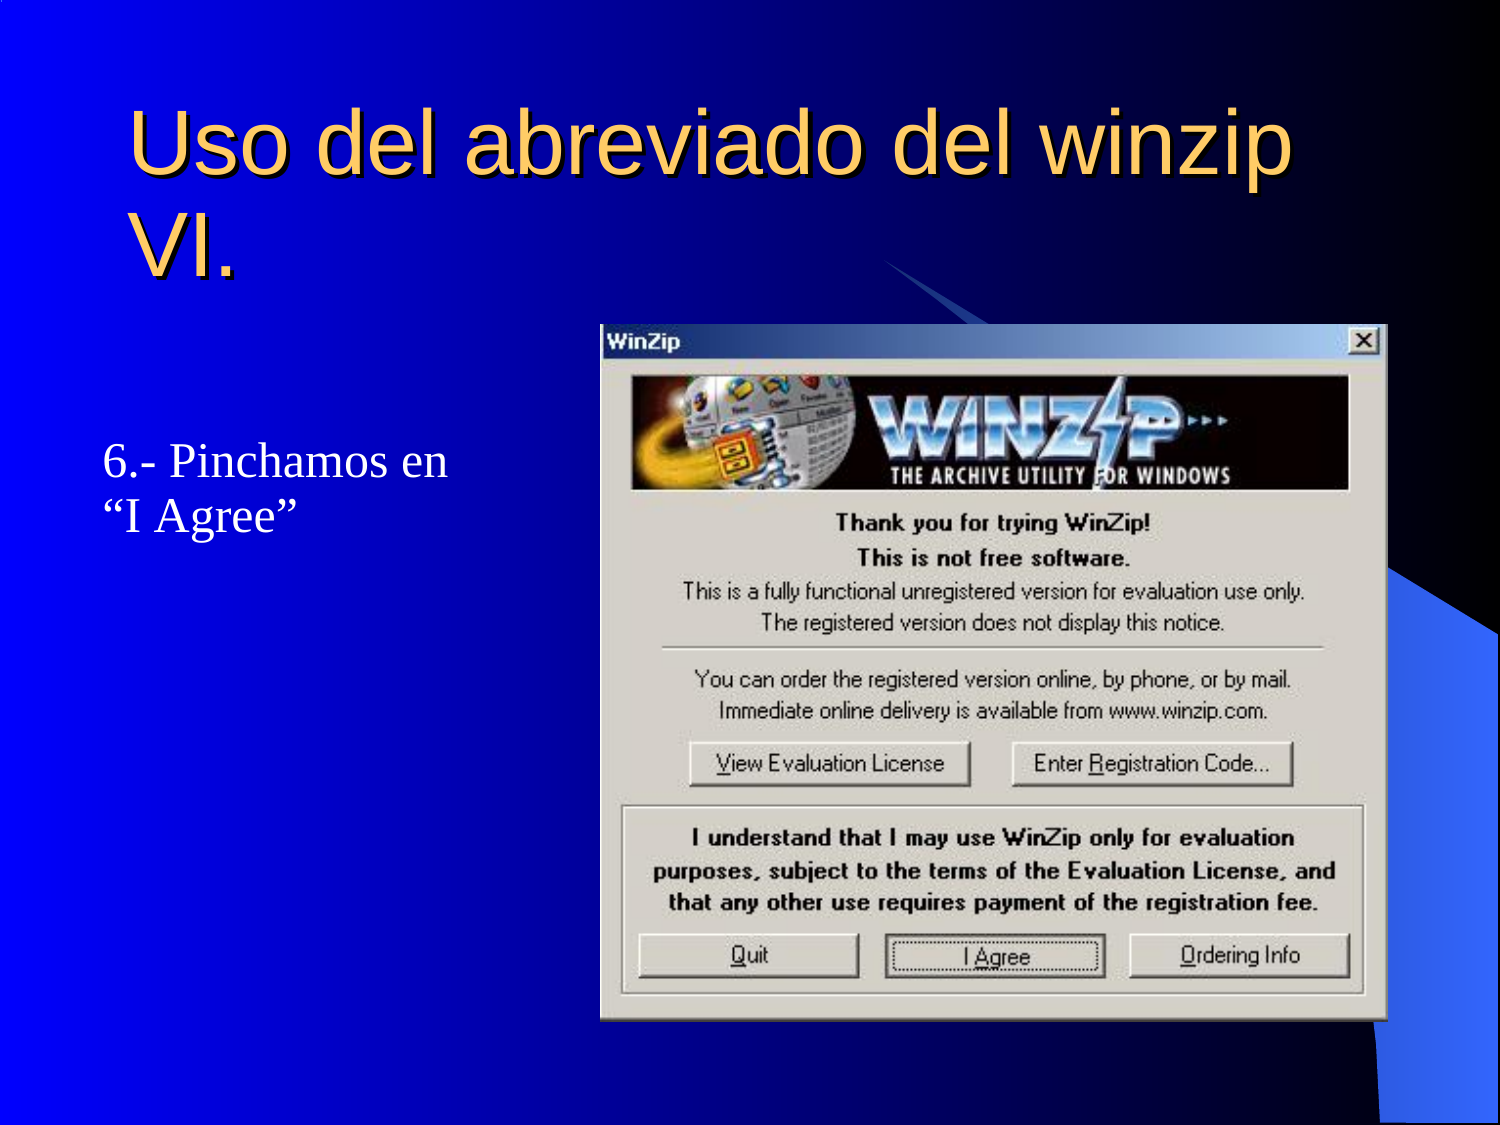

# Uso del abreviado del winzip VI.
6.- Pinchamos en “I Agree”